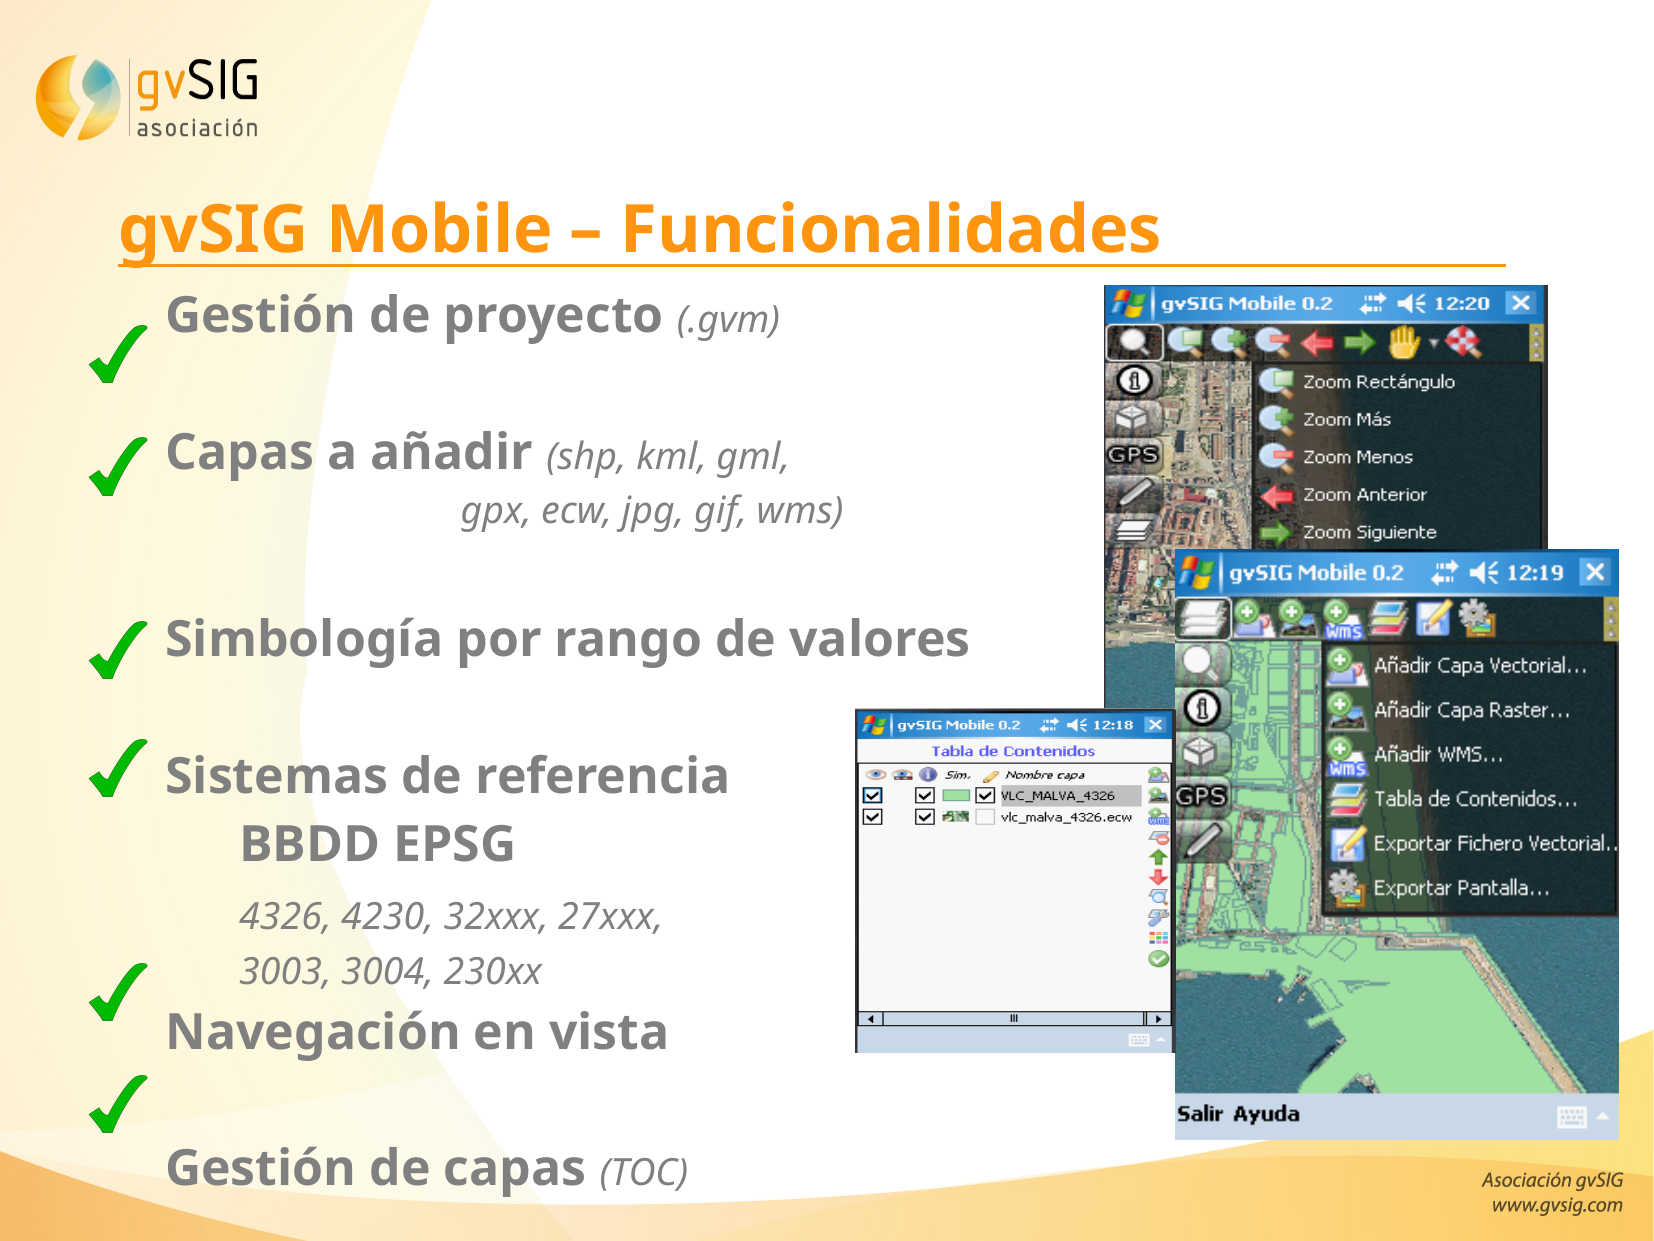

# gvSIG Mobile – Funcionalidades
Gestión de proyecto (.gvm)
Capas a añadir (shp, kml, gml,
				gpx, ecw, jpg, gif, wms)
Simbología por rango de valores
Sistemas de referencia
	BBDD EPSG
	4326, 4230, 32xxx, 27xxx,
	3003, 3004, 230xx
Navegación en vista
Gestión de capas (TOC)